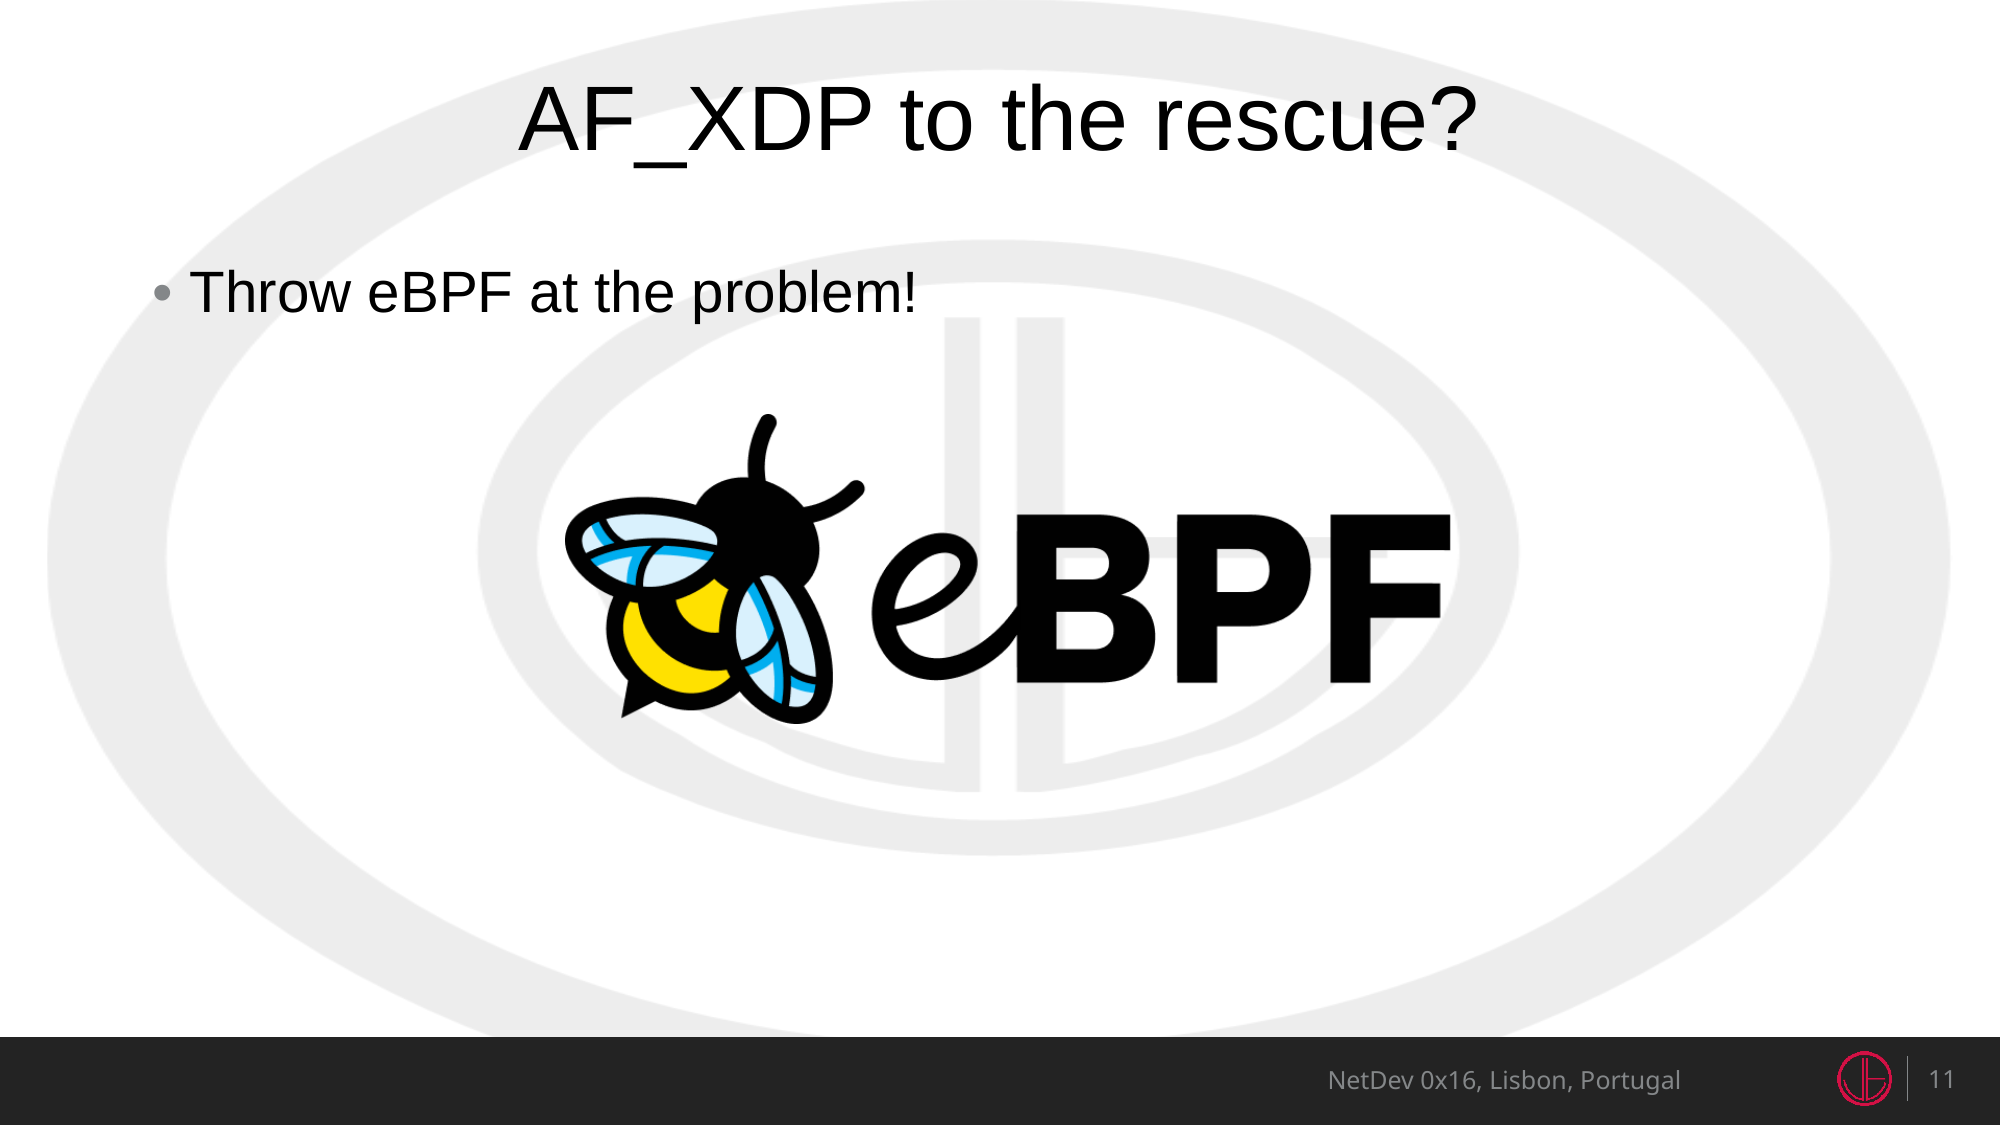

# AF_XDP to the rescue?
Throw eBPF at the problem!
NetDev 0x16, Lisbon, Portugal